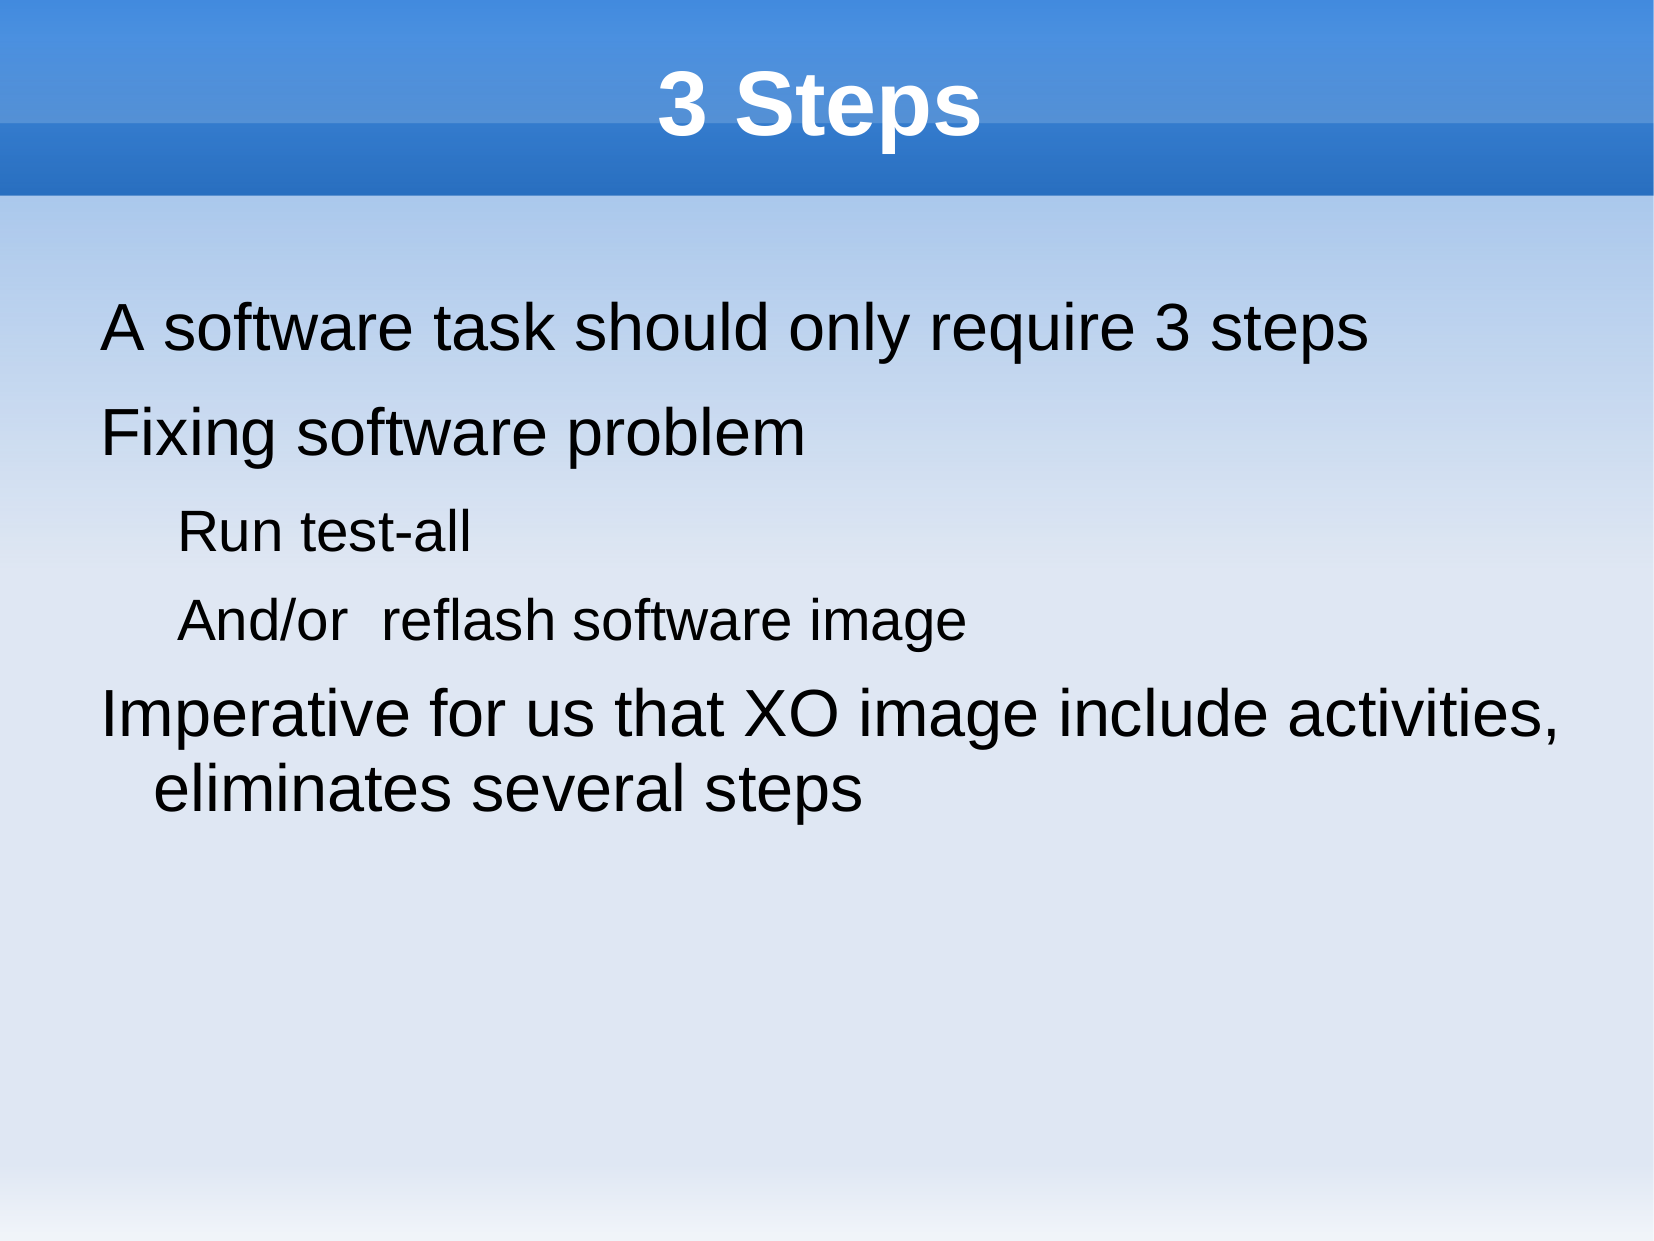

# 3 Steps
A software task should only require 3 steps
Fixing software problem
Run test-all
And/or reflash software image
Imperative for us that XO image include activities, eliminates several steps